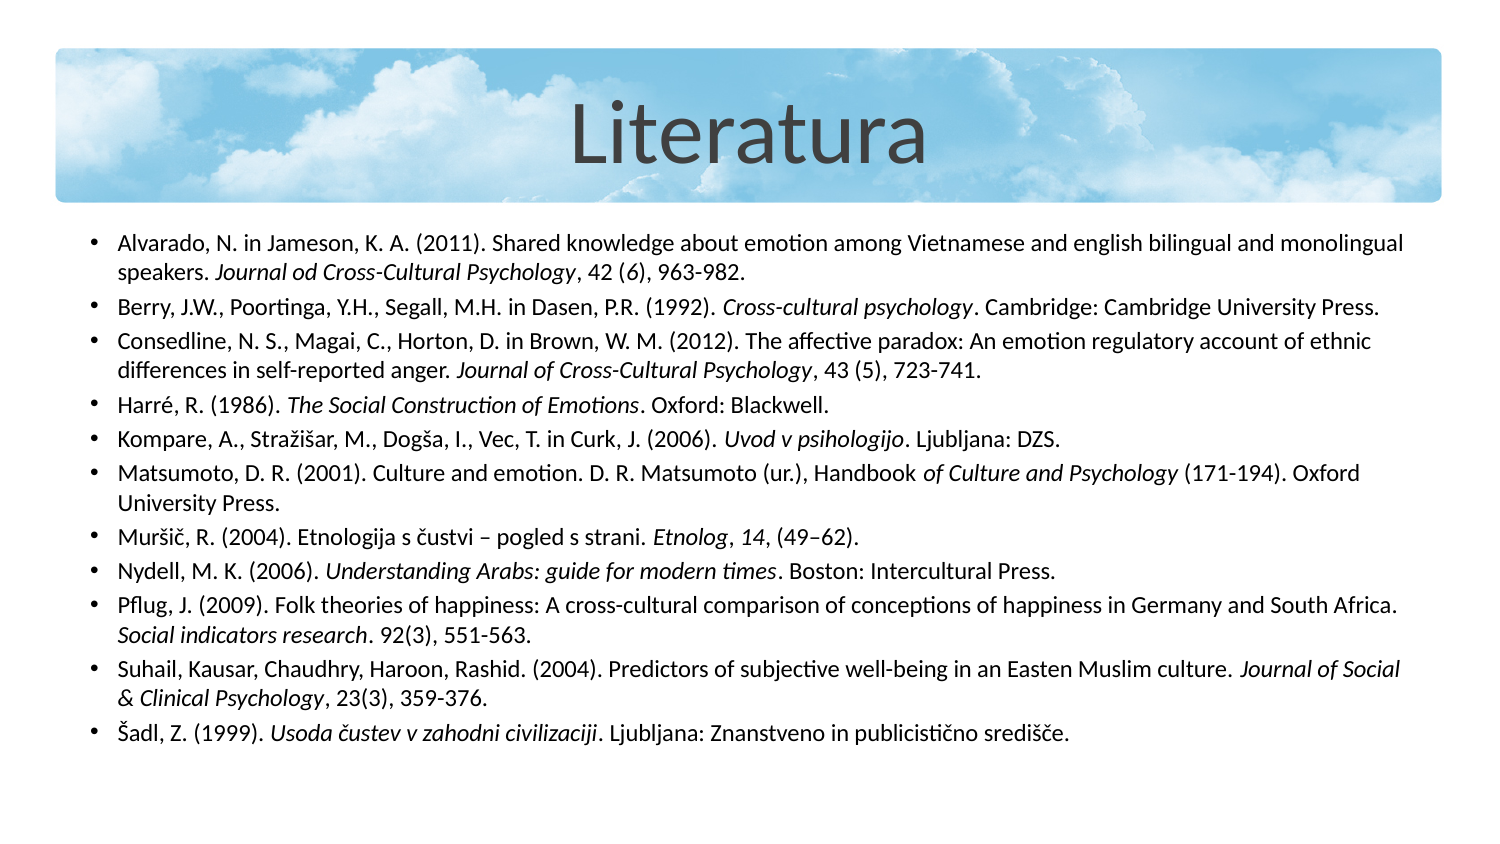

# Literatura
Alvarado, N. in Jameson, K. A. (2011). Shared knowledge about emotion among Vietnamese and english bilingual and monolingual speakers. Journal od Cross-Cultural Psychology, 42 (6), 963-982.
Berry, J.W., Poortinga, Y.H., Segall, M.H. in Dasen, P.R. (1992). Cross-cultural psychology. Cambridge: Cambridge University Press.
Consedline, N. S., Magai, C., Horton, D. in Brown, W. M. (2012). The affective paradox: An emotion regulatory account of ethnic differences in self-reported anger. Journal of Cross-Cultural Psychology, 43 (5), 723-741.
Harré, R. (1986). The Social Construction of Emotions. Oxford: Blackwell.
Kompare, A., Stražišar, M., Dogša, I., Vec, T. in Curk, J. (2006). Uvod v psihologijo. Ljubljana: DZS.
Matsumoto, D. R. (2001). Culture and emotion. D. R. Matsumoto (ur.), Handbook of Culture and Psychology (171-194). Oxford University Press.
Muršič, R. (2004). Etnologija s čustvi – pogled s strani. Etnolog, 14, (49–62).
Nydell, M. K. (2006). Understanding Arabs: guide for modern times. Boston: Intercultural Press.
Pflug, J. (2009). Folk theories of happiness: A cross-cultural comparison of conceptions of happiness in Germany and South Africa. Social indicators research. 92(3), 551-563.
Suhail, Kausar, Chaudhry, Haroon, Rashid. (2004). Predictors of subjective well-being in an Easten Muslim culture. Journal of Social & Clinical Psychology, 23(3), 359-376.
Šadl, Z. (1999). Usoda čustev v zahodni civilizaciji. Ljubljana: Znanstveno in publicistično središče.